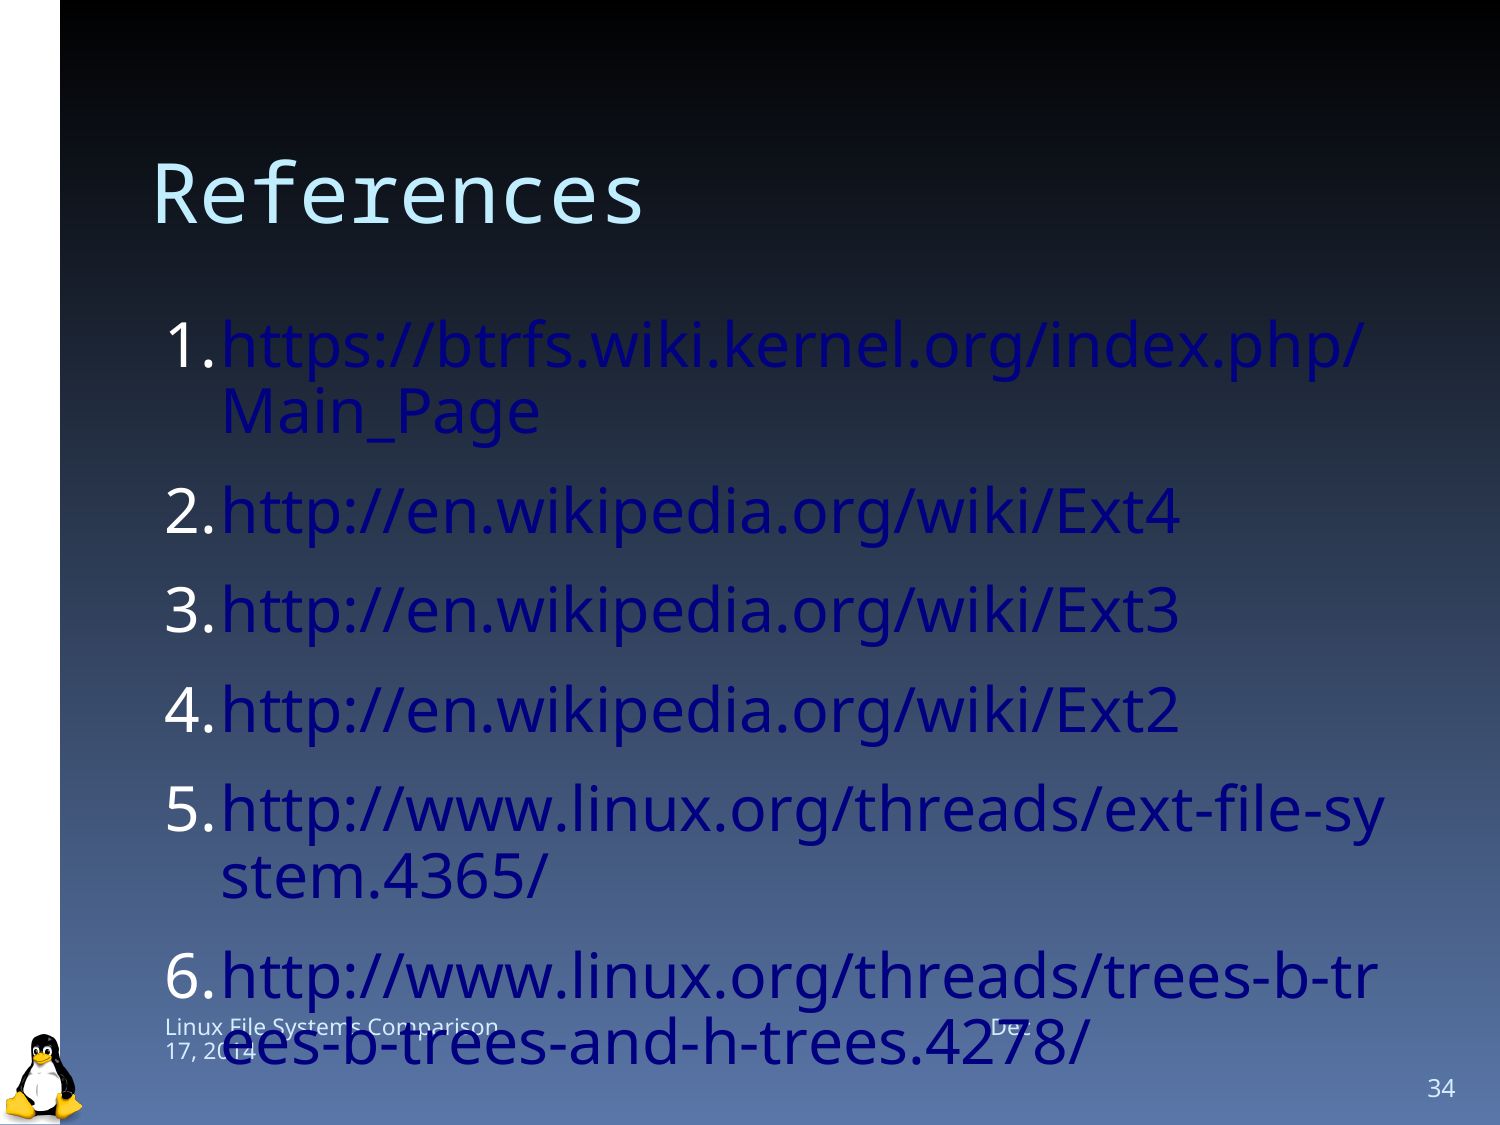

# References
https://btrfs.wiki.kernel.org/index.php/Main_Page
http://en.wikipedia.org/wiki/Ext4
http://en.wikipedia.org/wiki/Ext3
http://en.wikipedia.org/wiki/Ext2
http://www.linux.org/threads/ext-file-system.4365/
http://www.linux.org/threads/trees-b-trees-b-trees-and-h-trees.4278/
Linux File Systems Comparison Dec 17, 2014
Dec 17, 2014
34